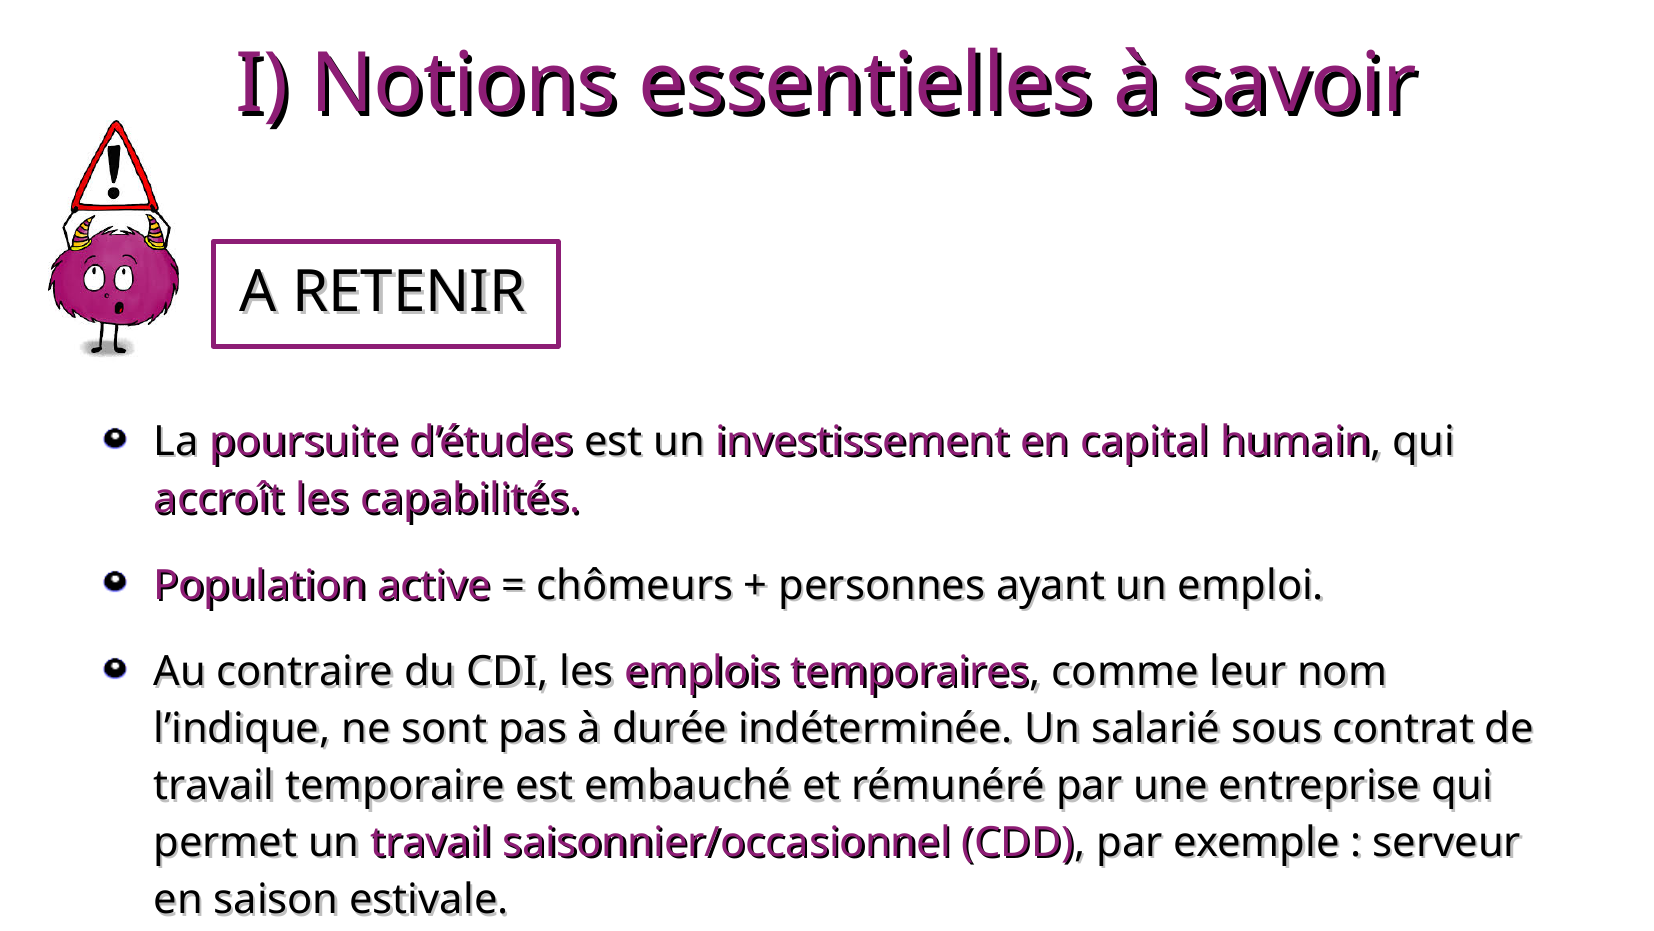

# I) Notions essentielles à savoir
La poursuite d’études est un investissement en capital humain, qui accroît les capabilités.
Population active = chômeurs + personnes ayant un emploi.
Au contraire du CDI, les emplois temporaires, comme leur nom l’indique, ne sont pas à durée indéterminée. Un salarié sous contrat de travail temporaire est embauché et rémunéré par une entreprise qui permet un travail saisonnier/occasionnel (CDD), par exemple : serveur en saison estivale.
A RETENIR